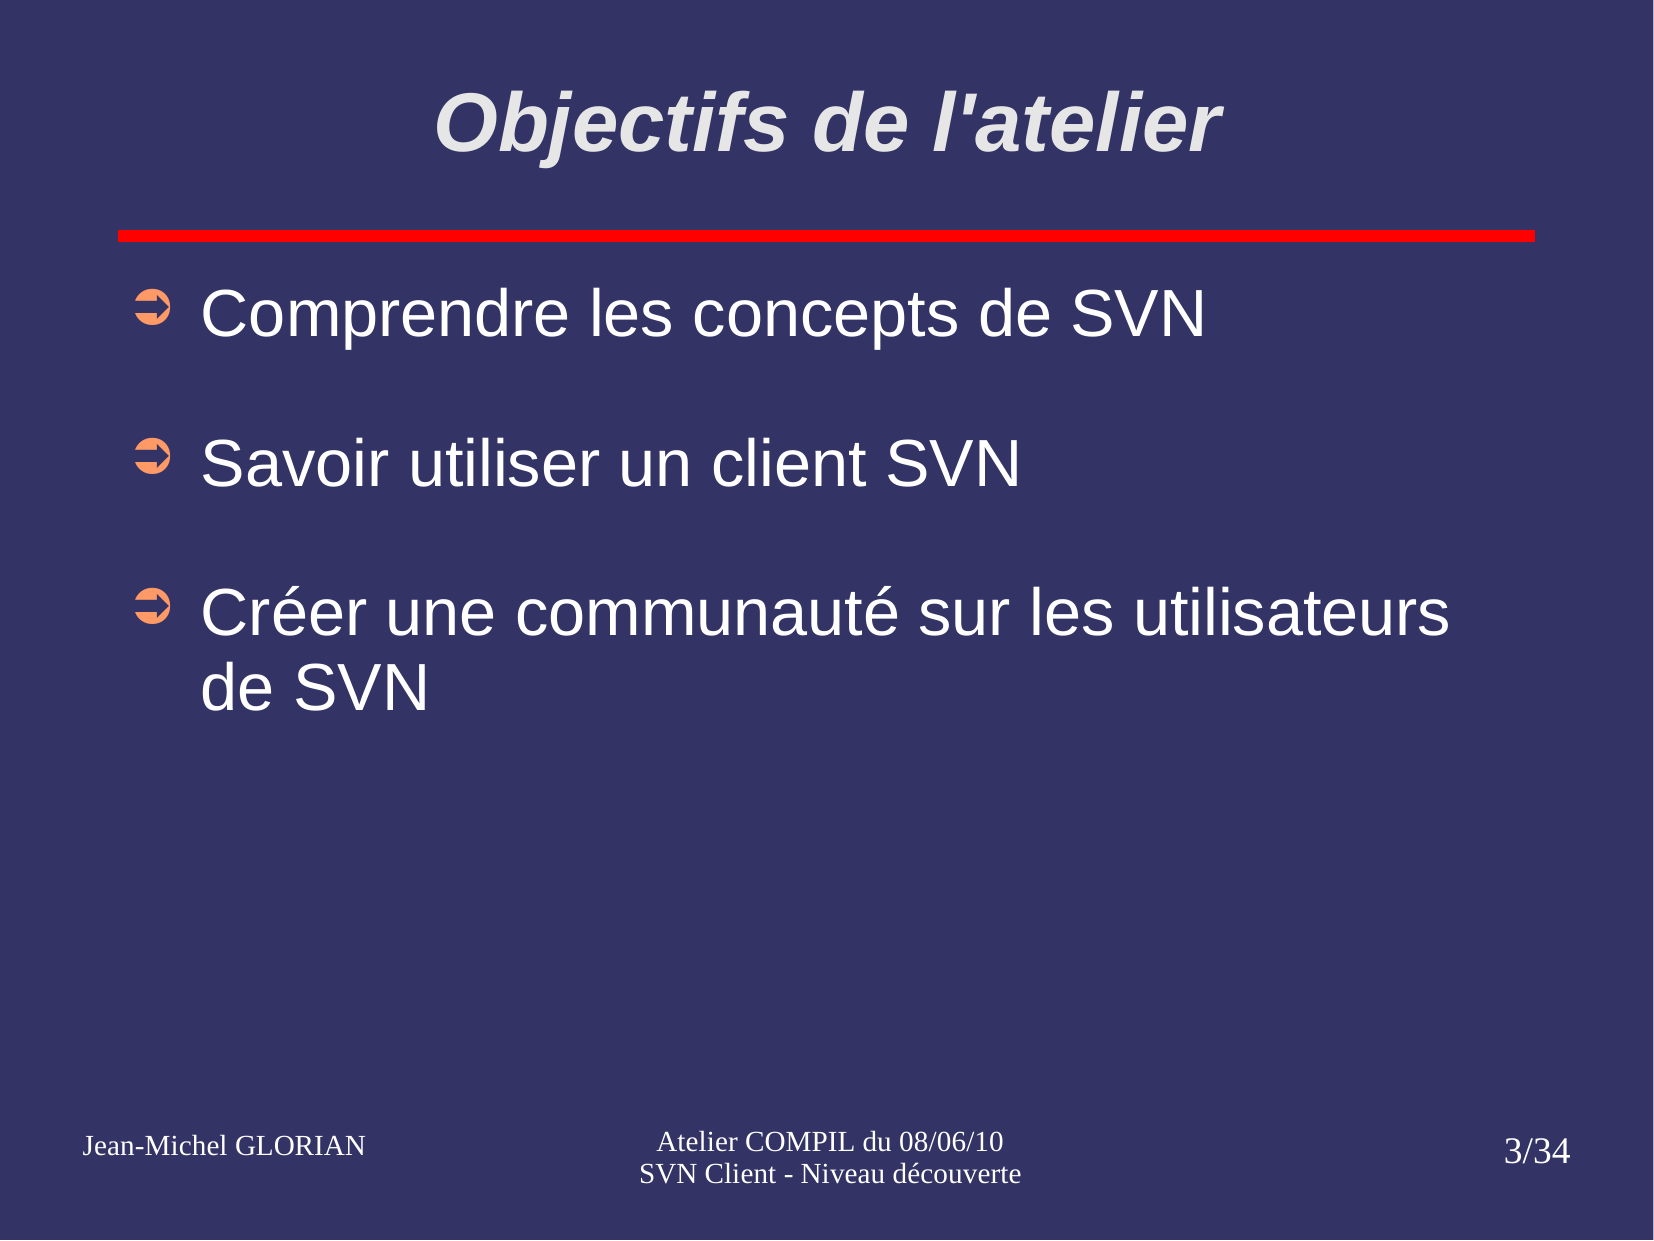

# Objectifs de l'atelier
Comprendre les concepts de SVN
Savoir utiliser un client SVN
Créer une communauté sur les utilisateurs de SVN